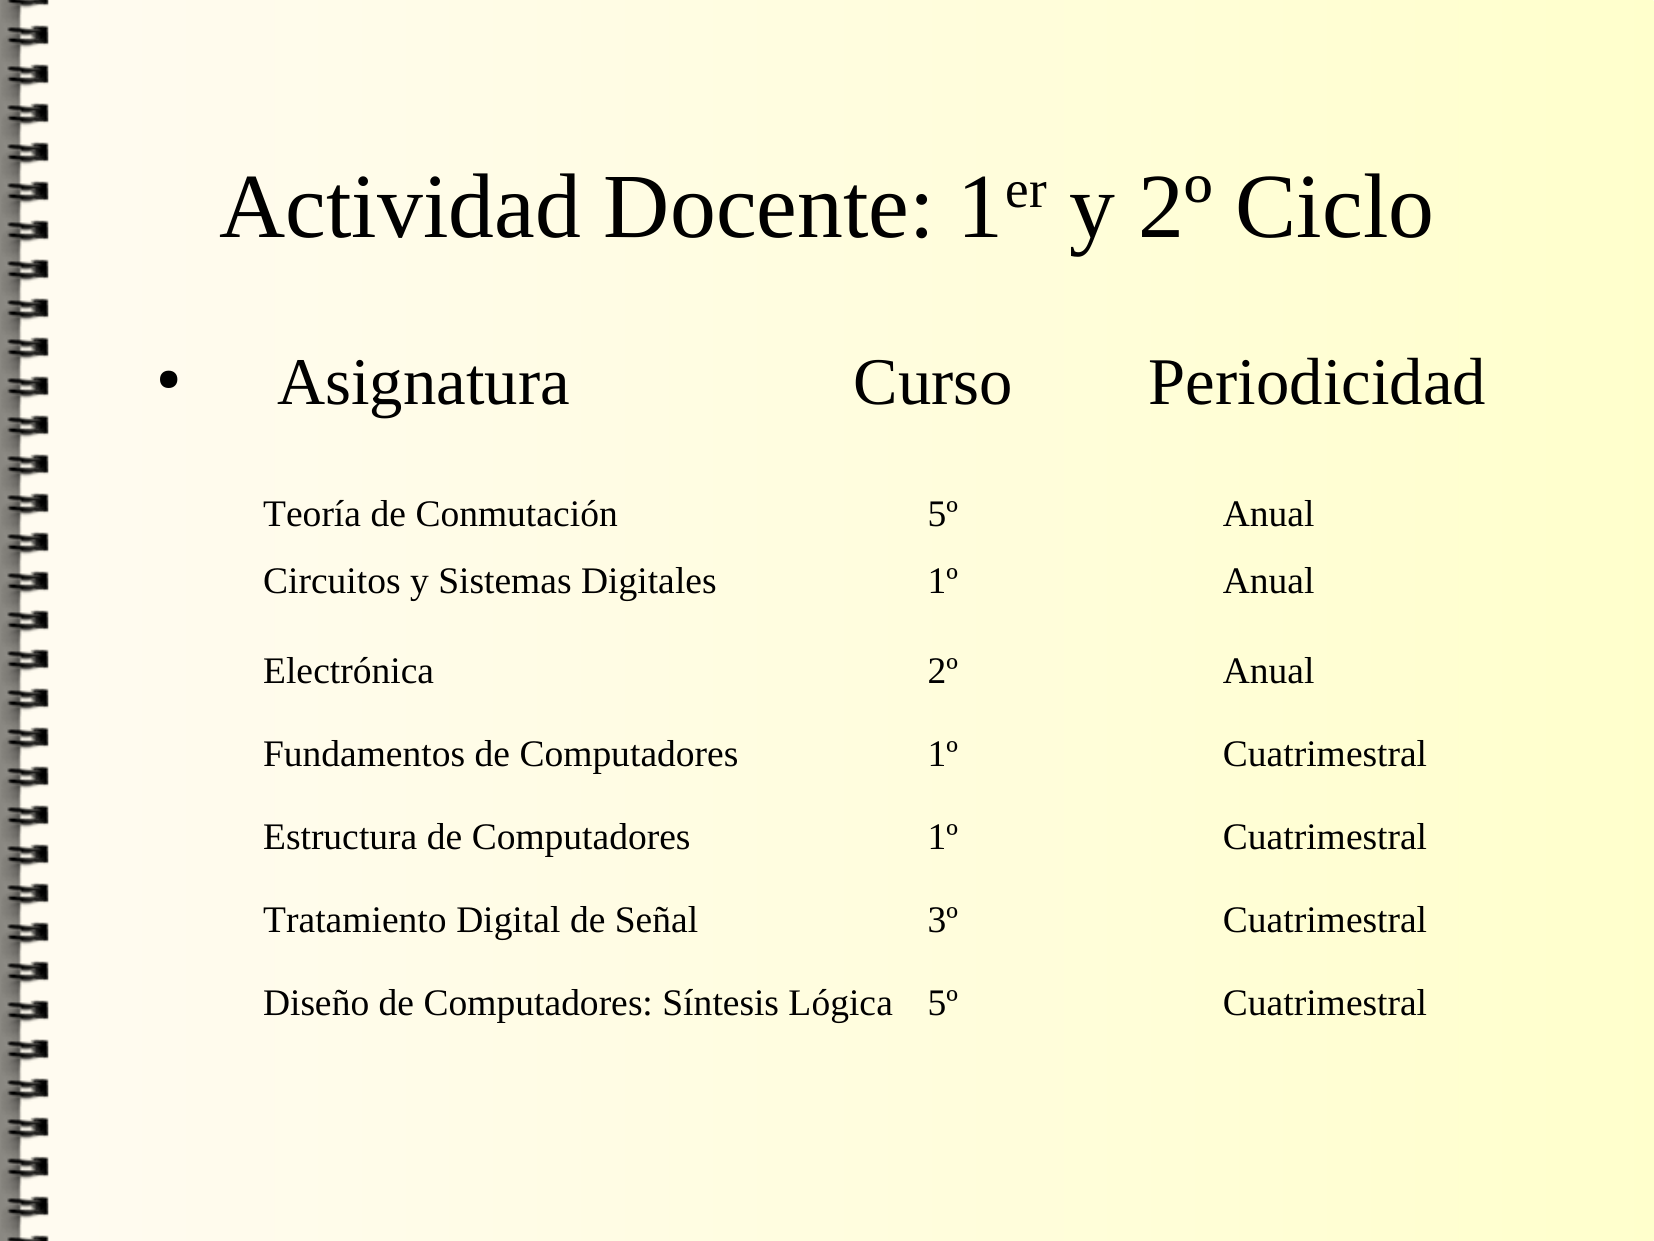

# Actividad Docente: 1er y 2º Ciclo
 Asignatura				Curso		Periodicidad
Teoría de Conmutación					5º				Anual
Circuitos y Sistemas Digitales			1º				Anual
Electrónica							2º				Anual
Fundamentos de Computadores			1º				Cuatrimestral
Estructura de Computadores				1º				Cuatrimestral
Tratamiento Digital de Señal				3º				Cuatrimestral
Diseño de Computadores: Síntesis Lógica	5º				Cuatrimestral